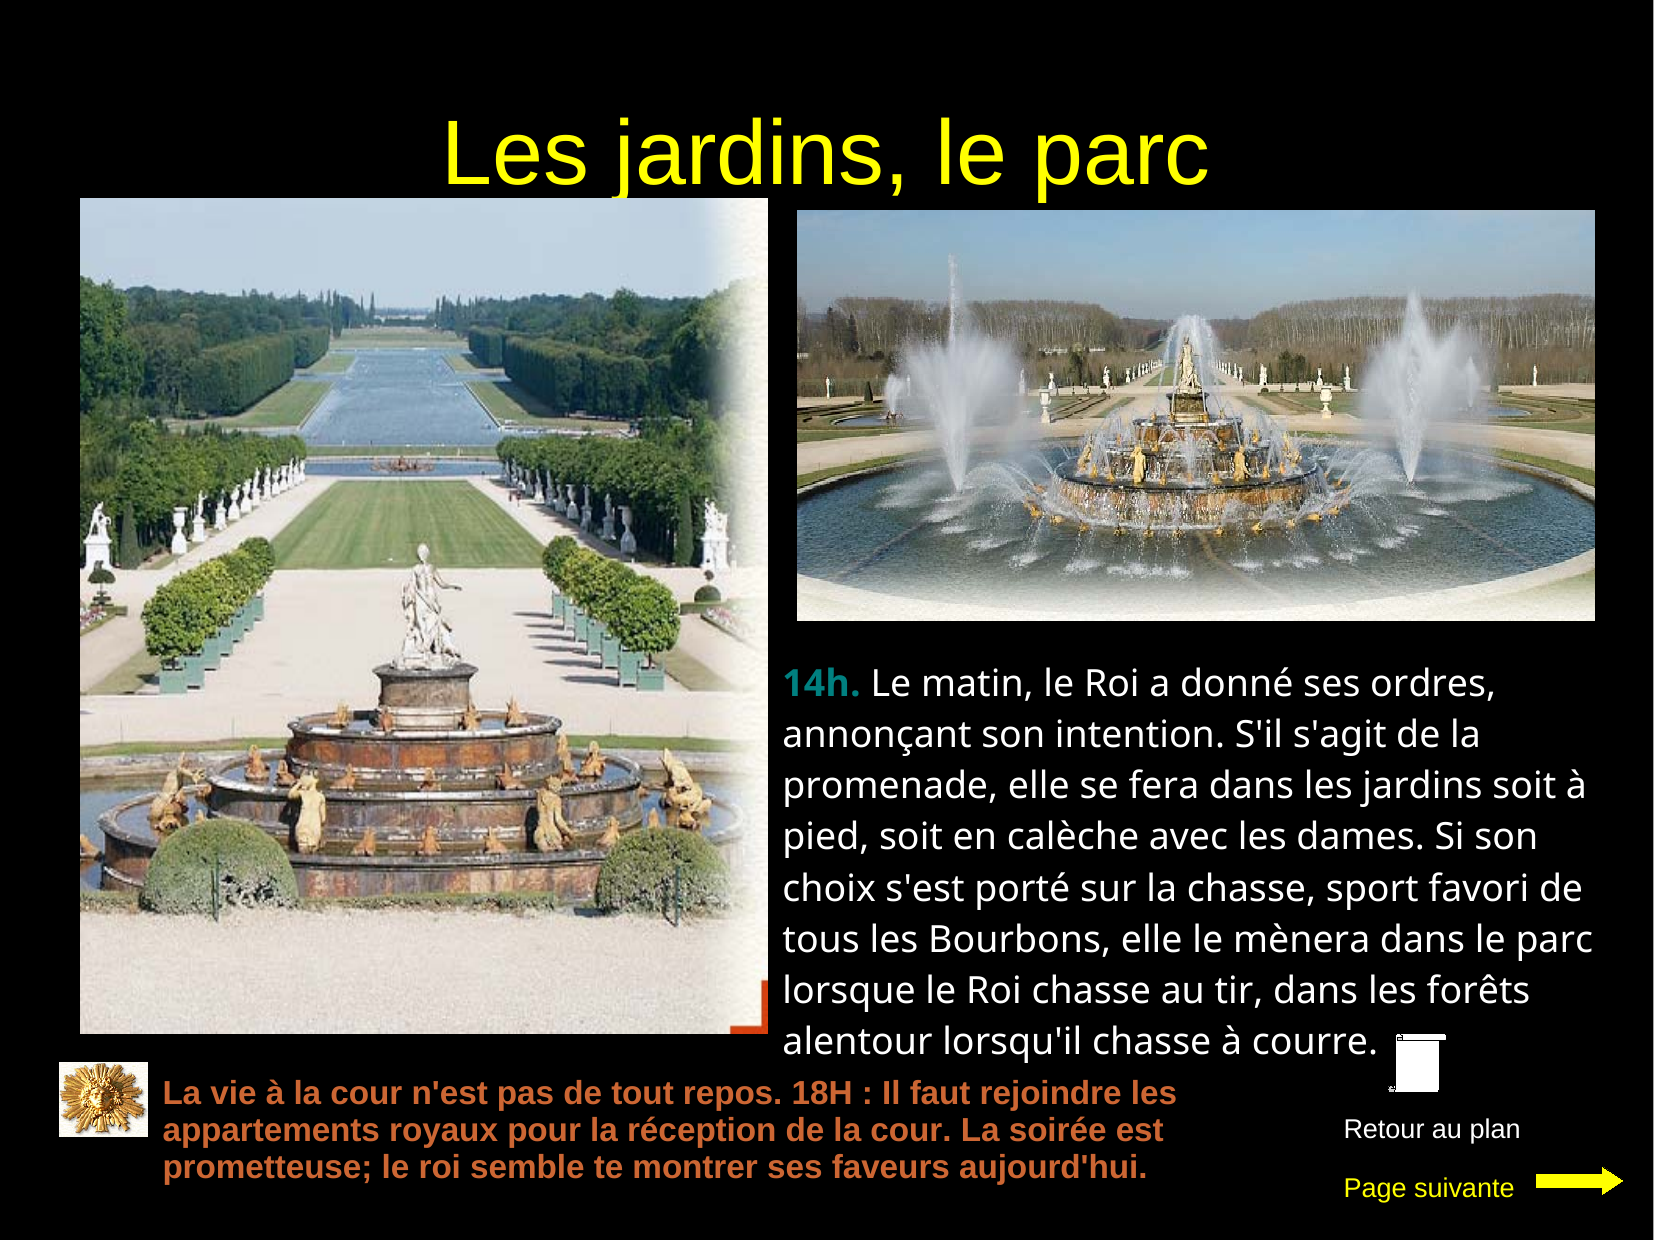

# Les jardins, le parc
14h. Le matin, le Roi a donné ses ordres, annonçant son intention. S'il s'agit de la promenade, elle se fera dans les jardins soit à pied, soit en calèche avec les dames. Si son choix s'est porté sur la chasse, sport favori de tous les Bourbons, elle le mènera dans le parc lorsque le Roi chasse au tir, dans les forêts alentour lorsqu'il chasse à courre.
La vie à la cour n'est pas de tout repos. 18H : Il faut rejoindre les appartements royaux pour la réception de la cour. La soirée est prometteuse; le roi semble te montrer ses faveurs aujourd'hui.
Retour au plan
Page suivante